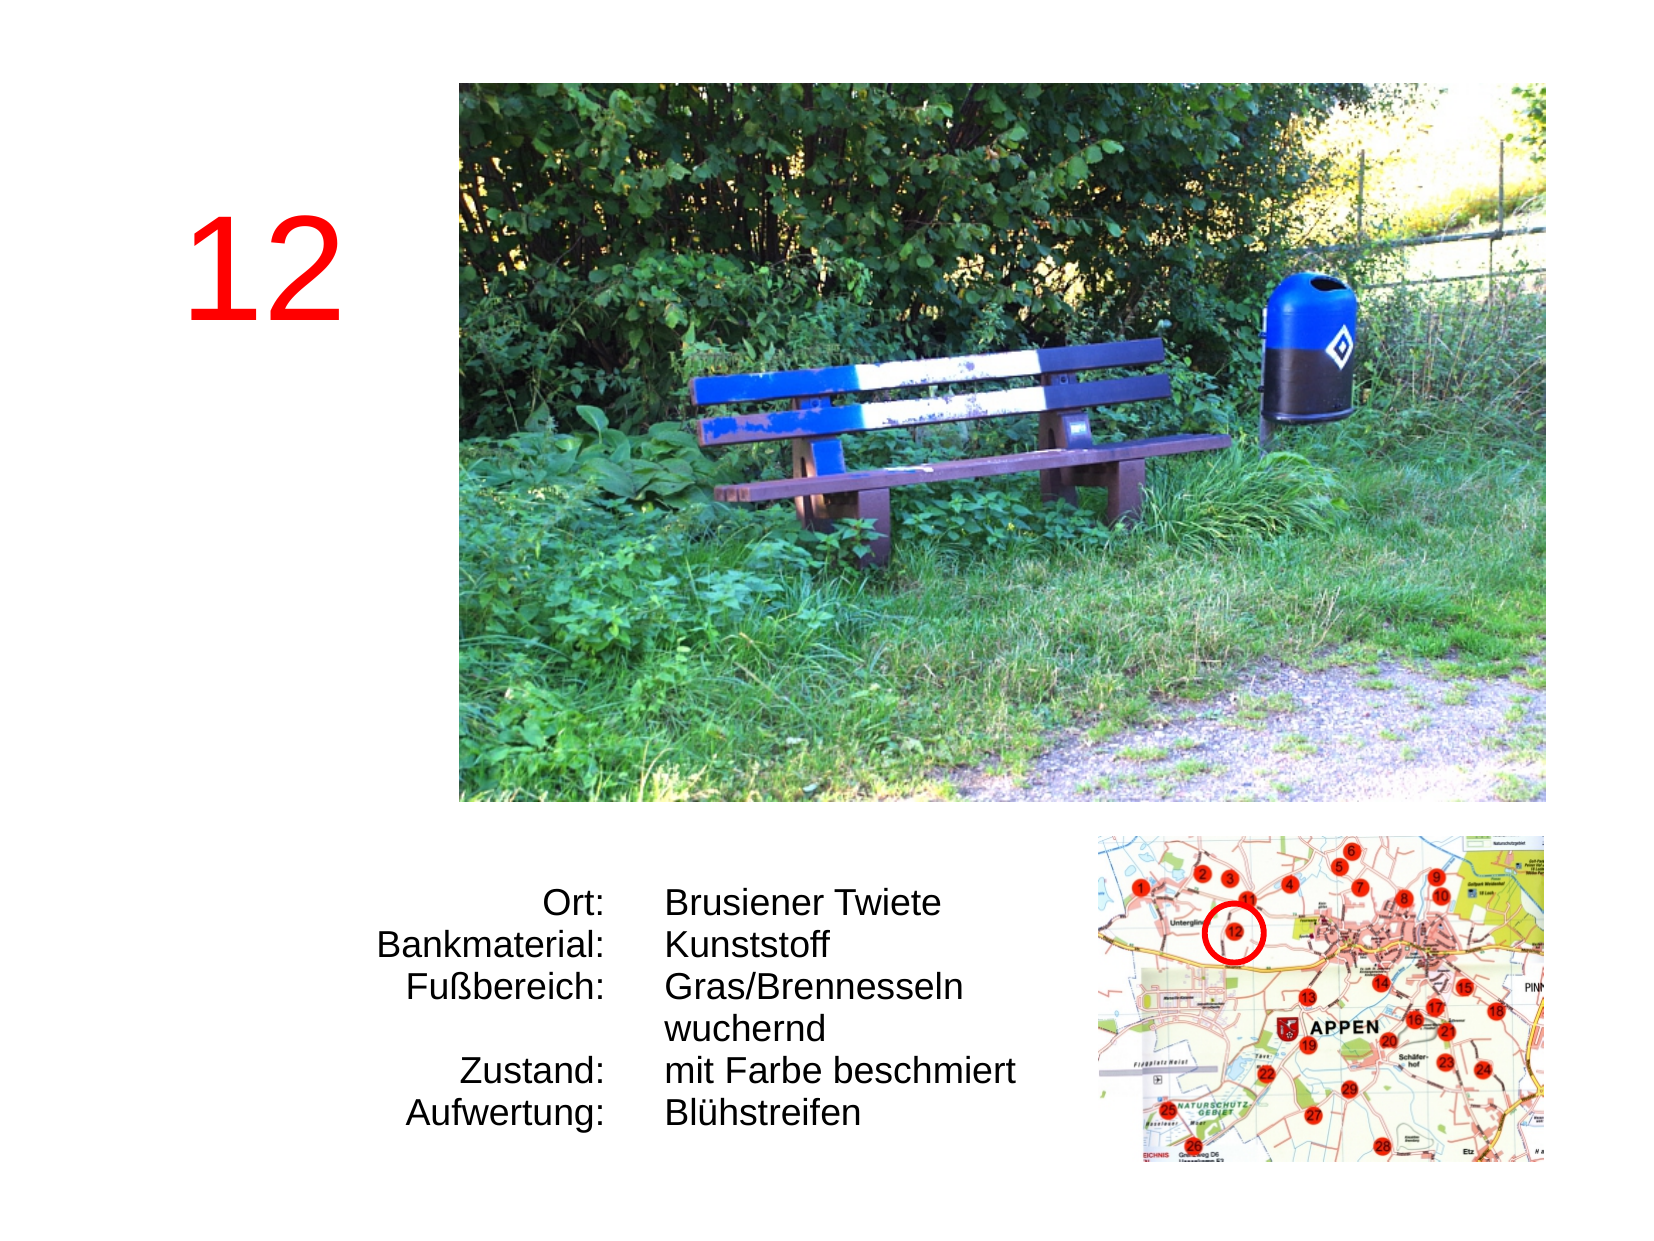

12
IMGP7847rNr12.jpg
	Ort:		Brusiener Twiete
	Bankmaterial:		Kunststoff
	Fußbereich:		Gras/Brennesseln
			wuchernd
	Zustand:		mit Farbe beschmiert
	Aufwertung:		Blühstreifen